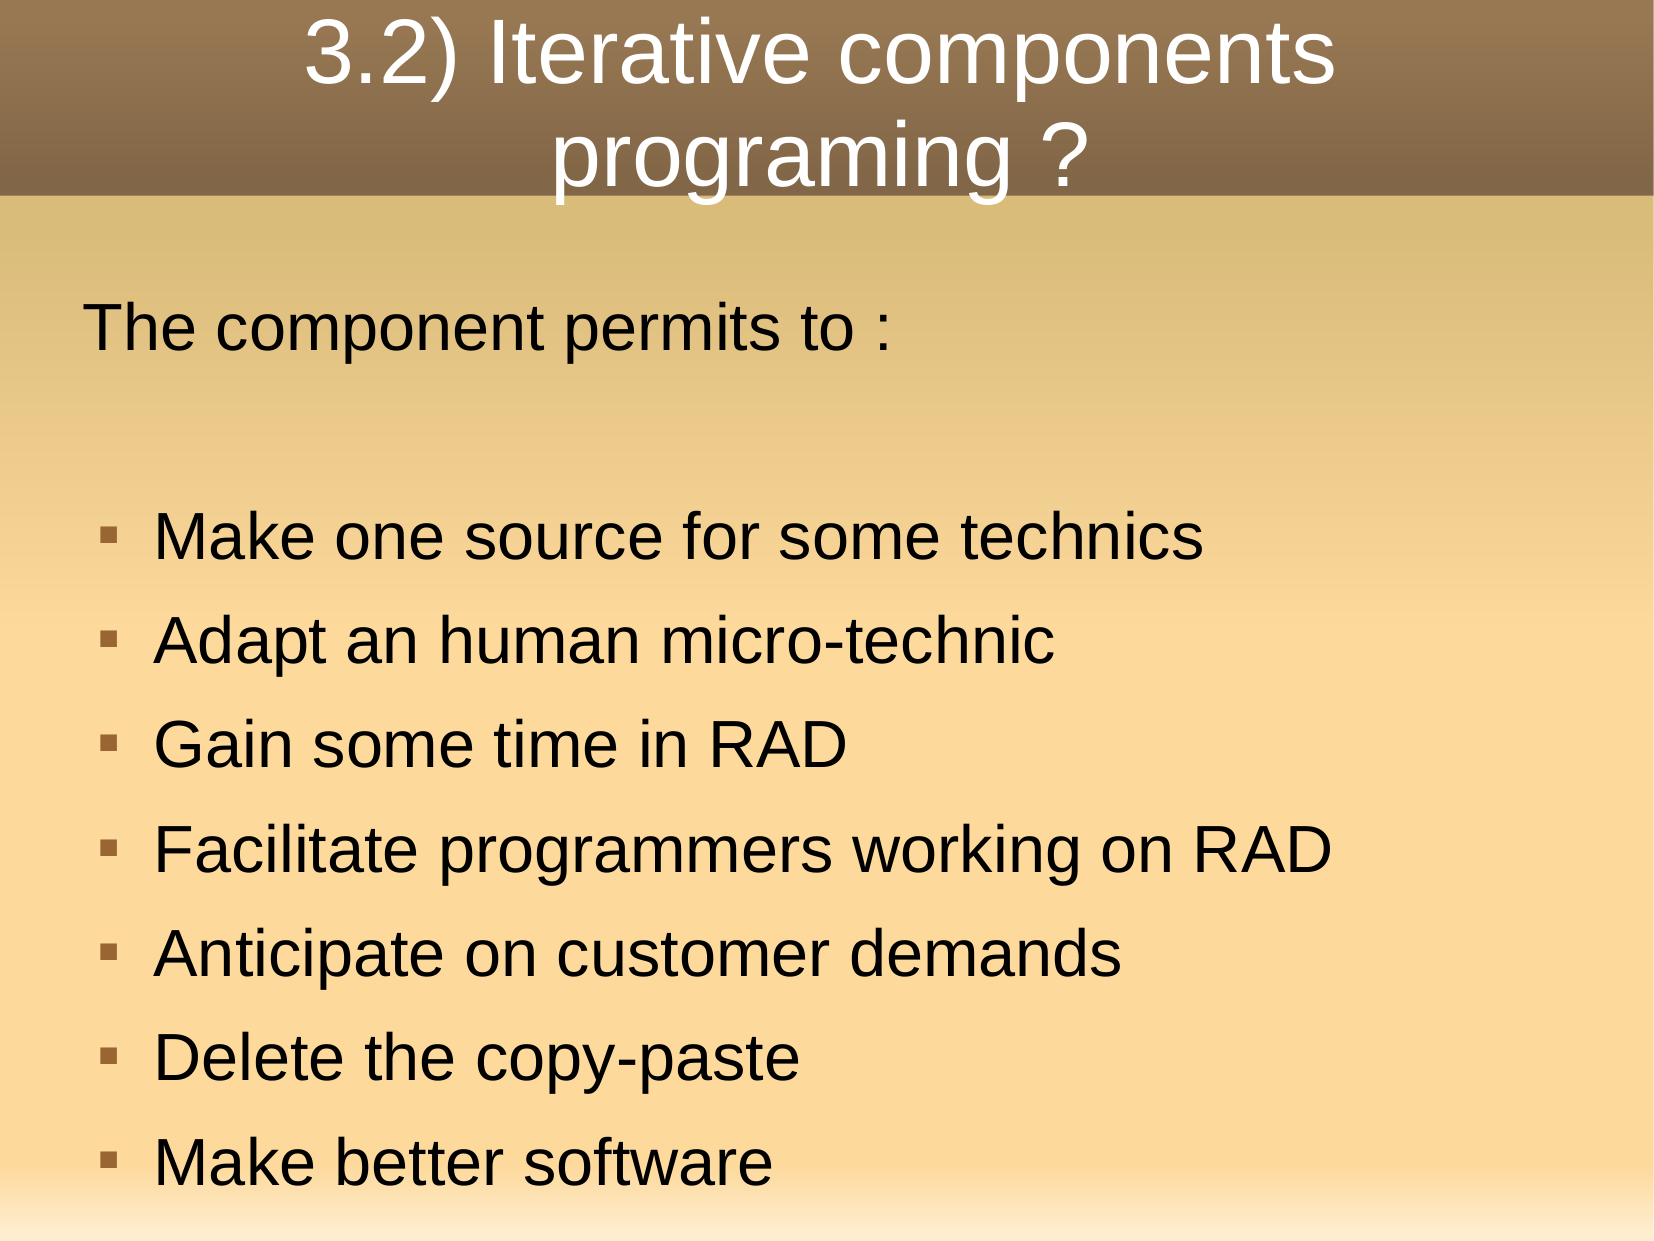

# 3.2) Iterative components programing ?
The component permits to :
Make one source for some technics
Adapt an human micro-technic
Gain some time in RAD
Facilitate programmers working on RAD
Anticipate on customer demands
Delete the copy-paste
Make better software